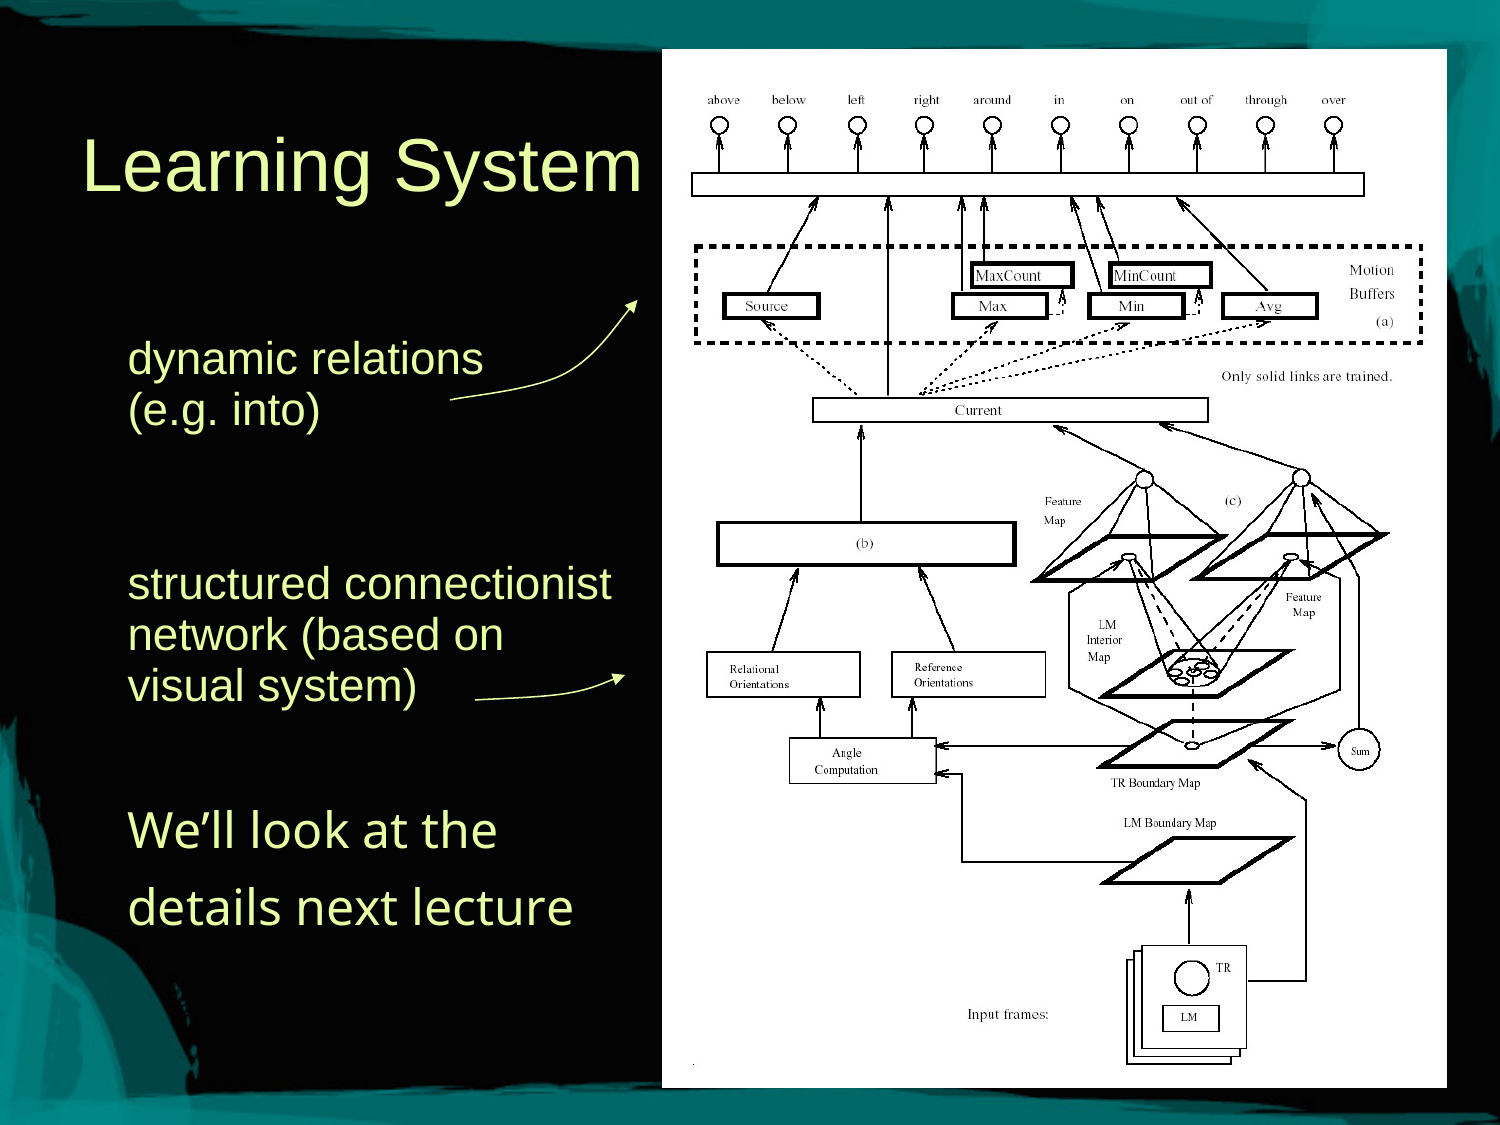

# Learning System
dynamic relations
(e.g. into)
structured connectionist
network (based on
visual system)
We’ll look at the details next lecture